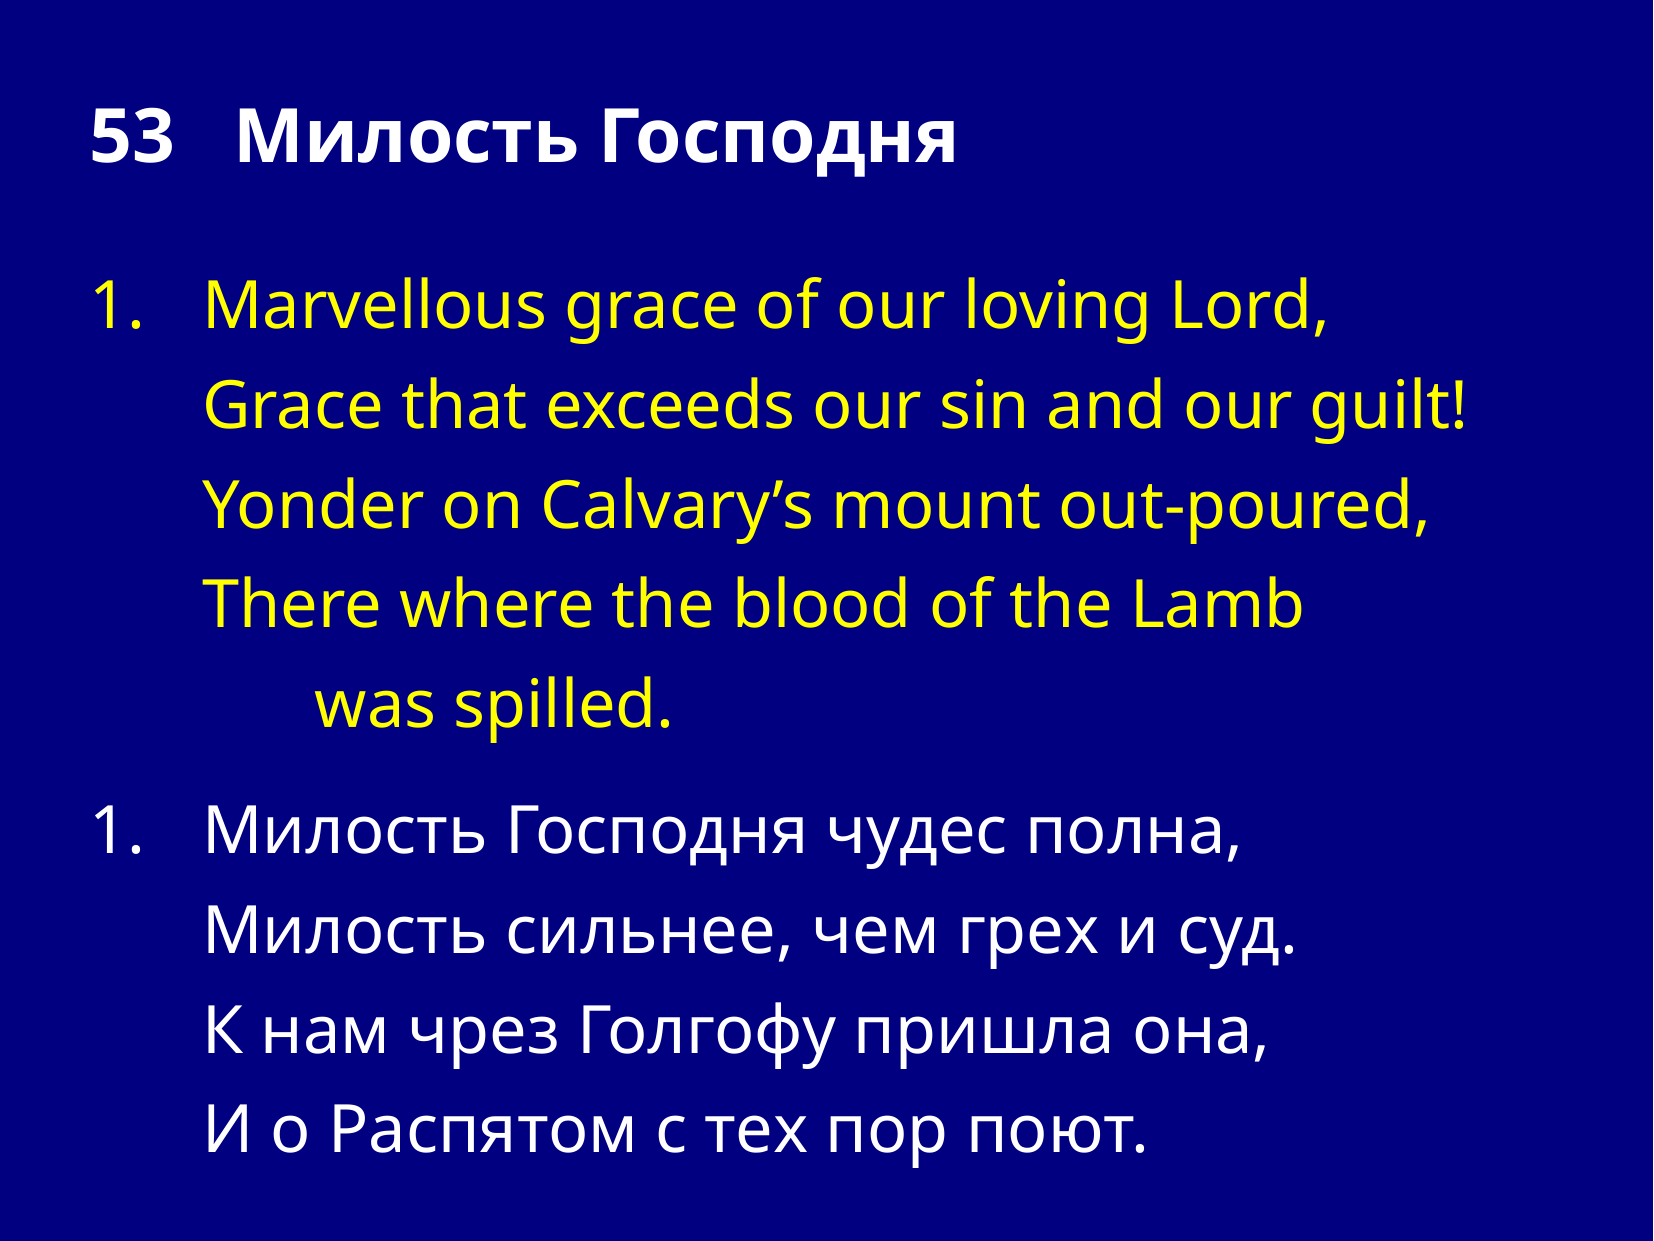

53 Милость Господня
1.	Marvellous grace of our loving Lord,
	Grace that exceeds our sin and our guilt!
	Yonder on Calvary’s mount out-poured,
	There where the blood of the Lamb
		was spilled.
1.	Милость Господня чудес полна,
	Милость сильнее, чем грех и суд.
	К нам чрез Голгофу пришла она,
	И о Распятом с тех пор поют.